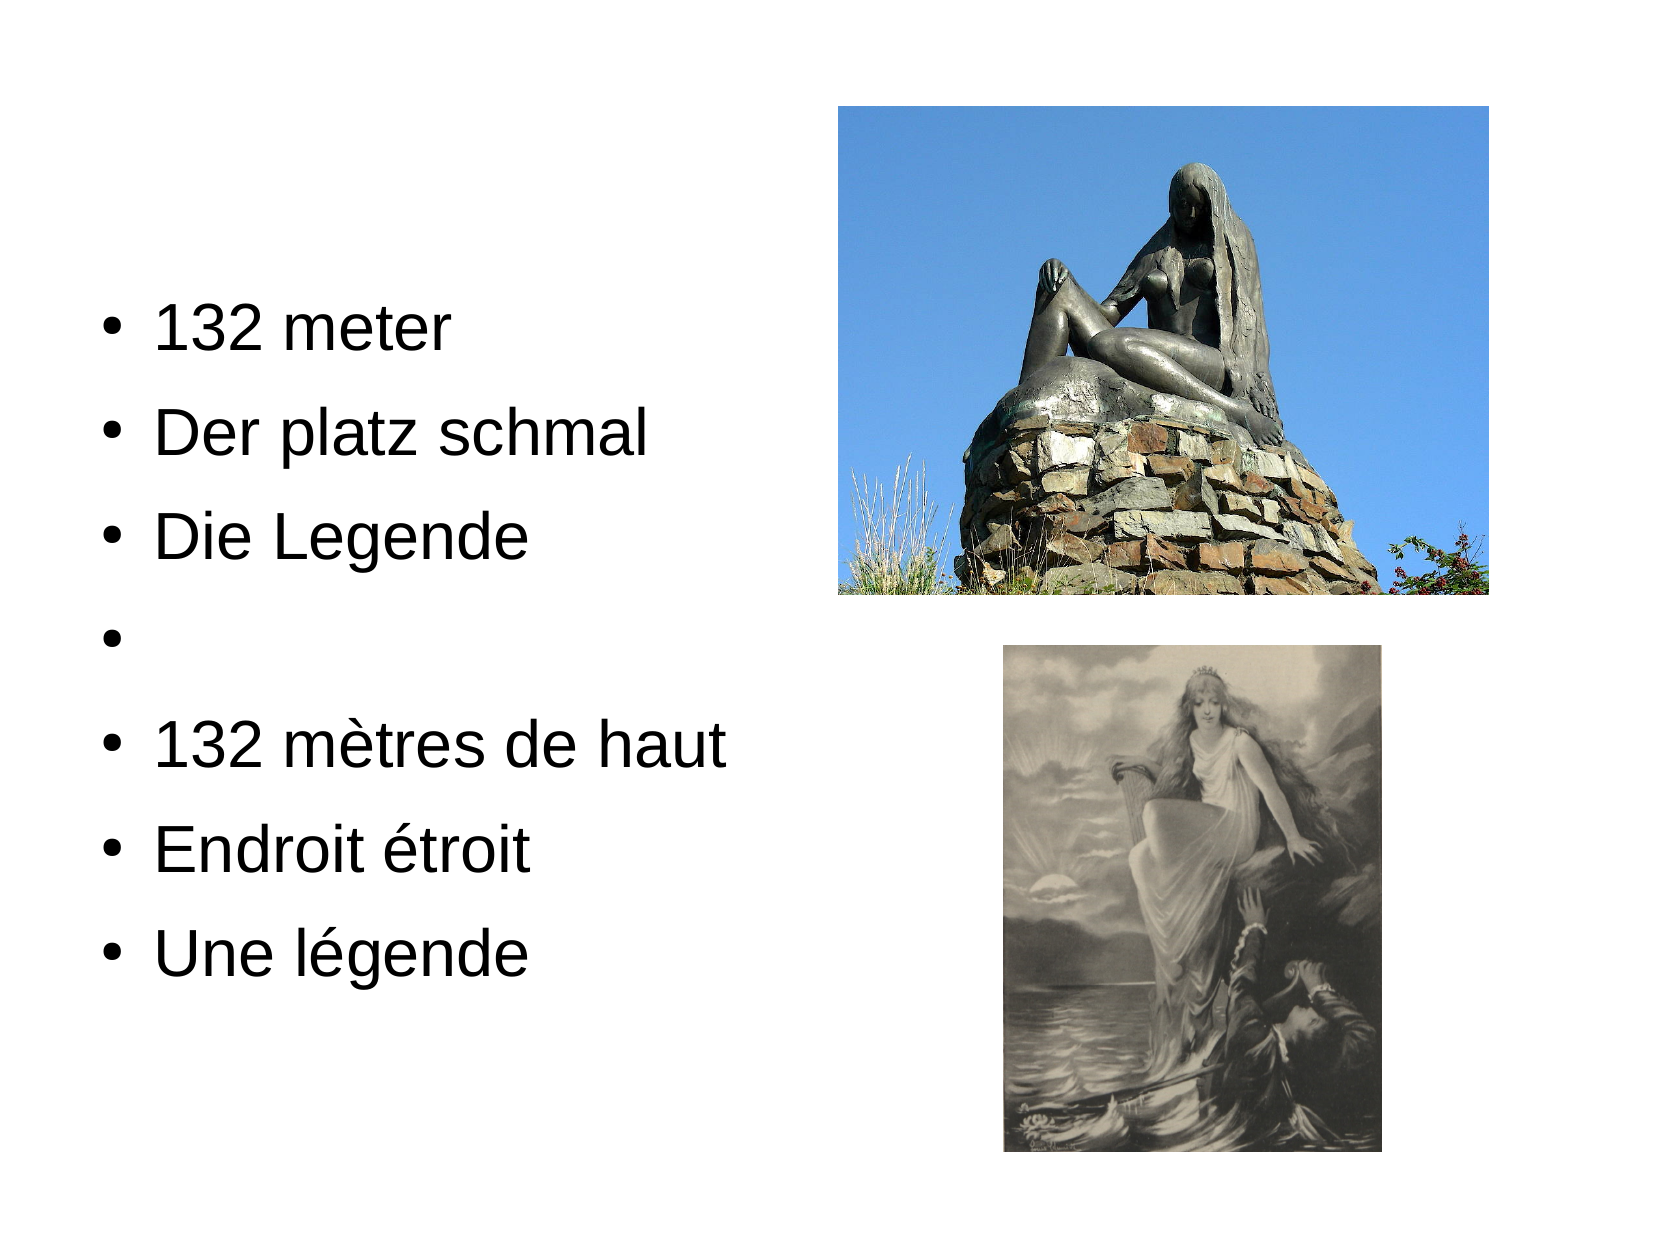

#
132 meter
Der platz schmal
Die Legende
132 mètres de haut
Endroit étroit
Une légende